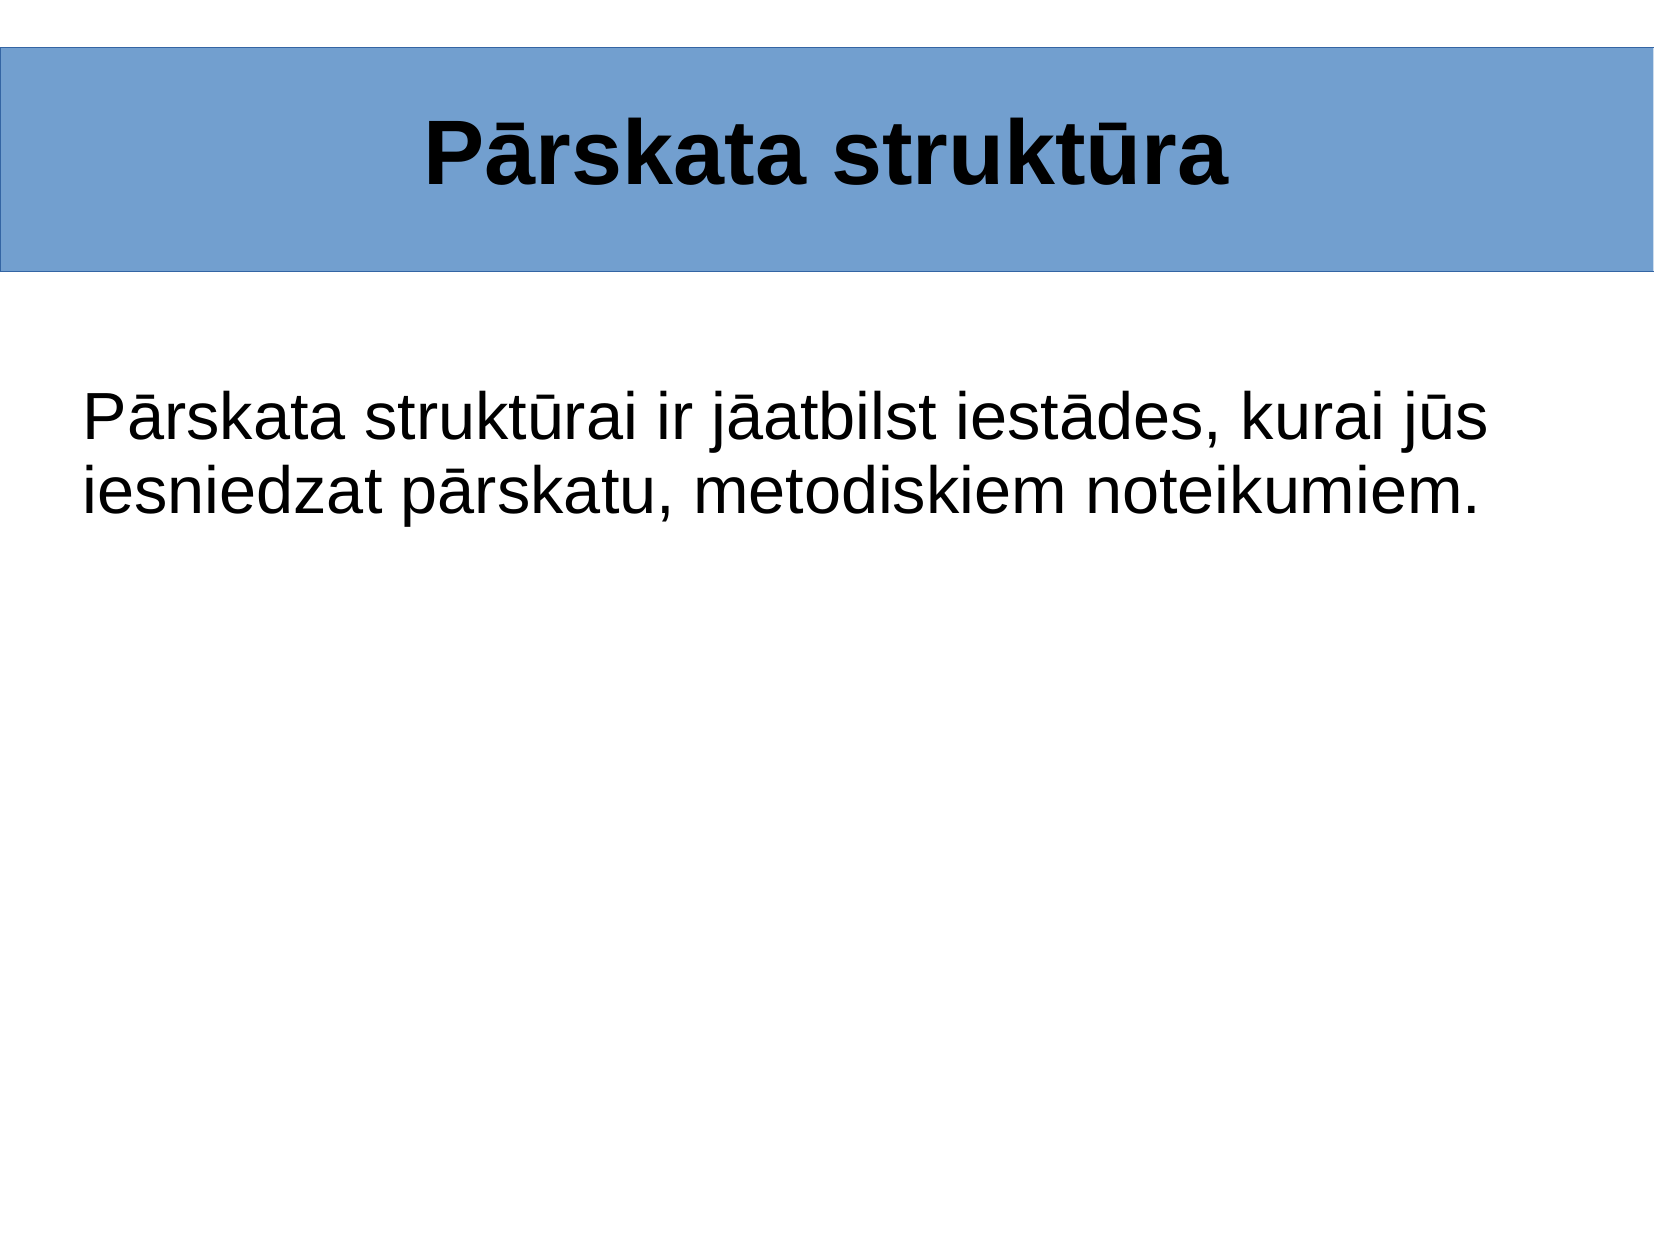

# Pārskata struktūra
Pārskata struktūrai ir jāatbilst iestādes, kurai jūs iesniedzat pārskatu, metodiskiem noteikumiem.